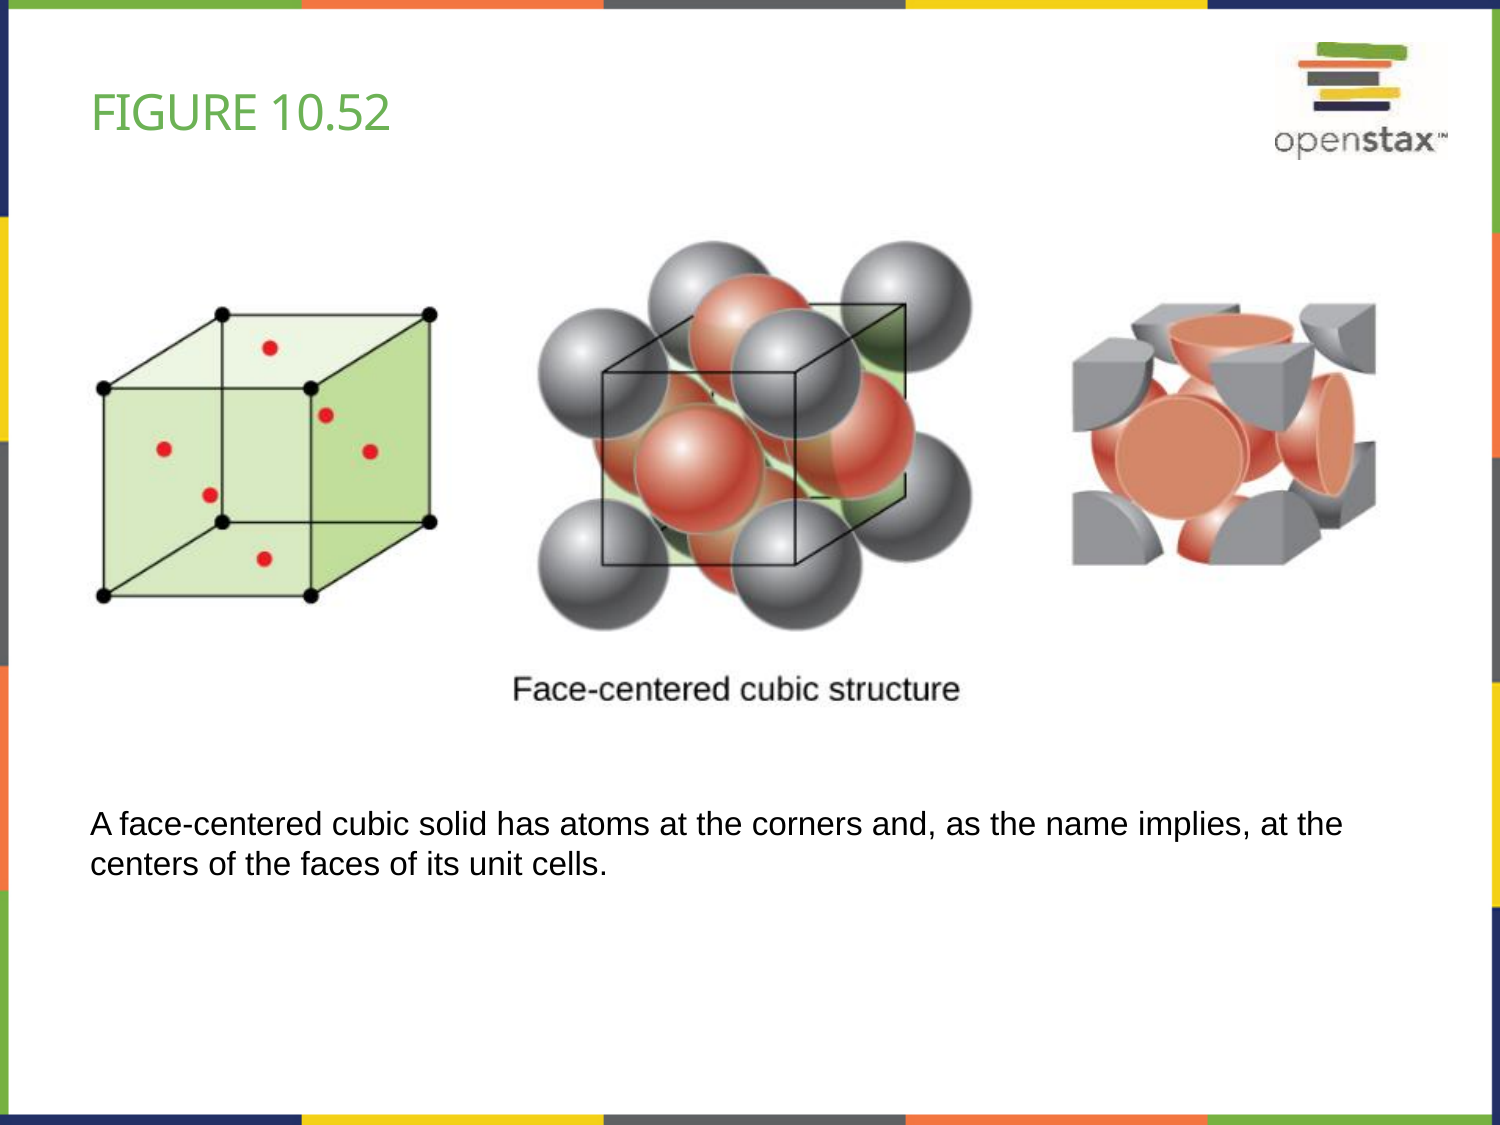

# Figure 10.52
A face-centered cubic solid has atoms at the corners and, as the name implies, at the centers of the faces of its unit cells.